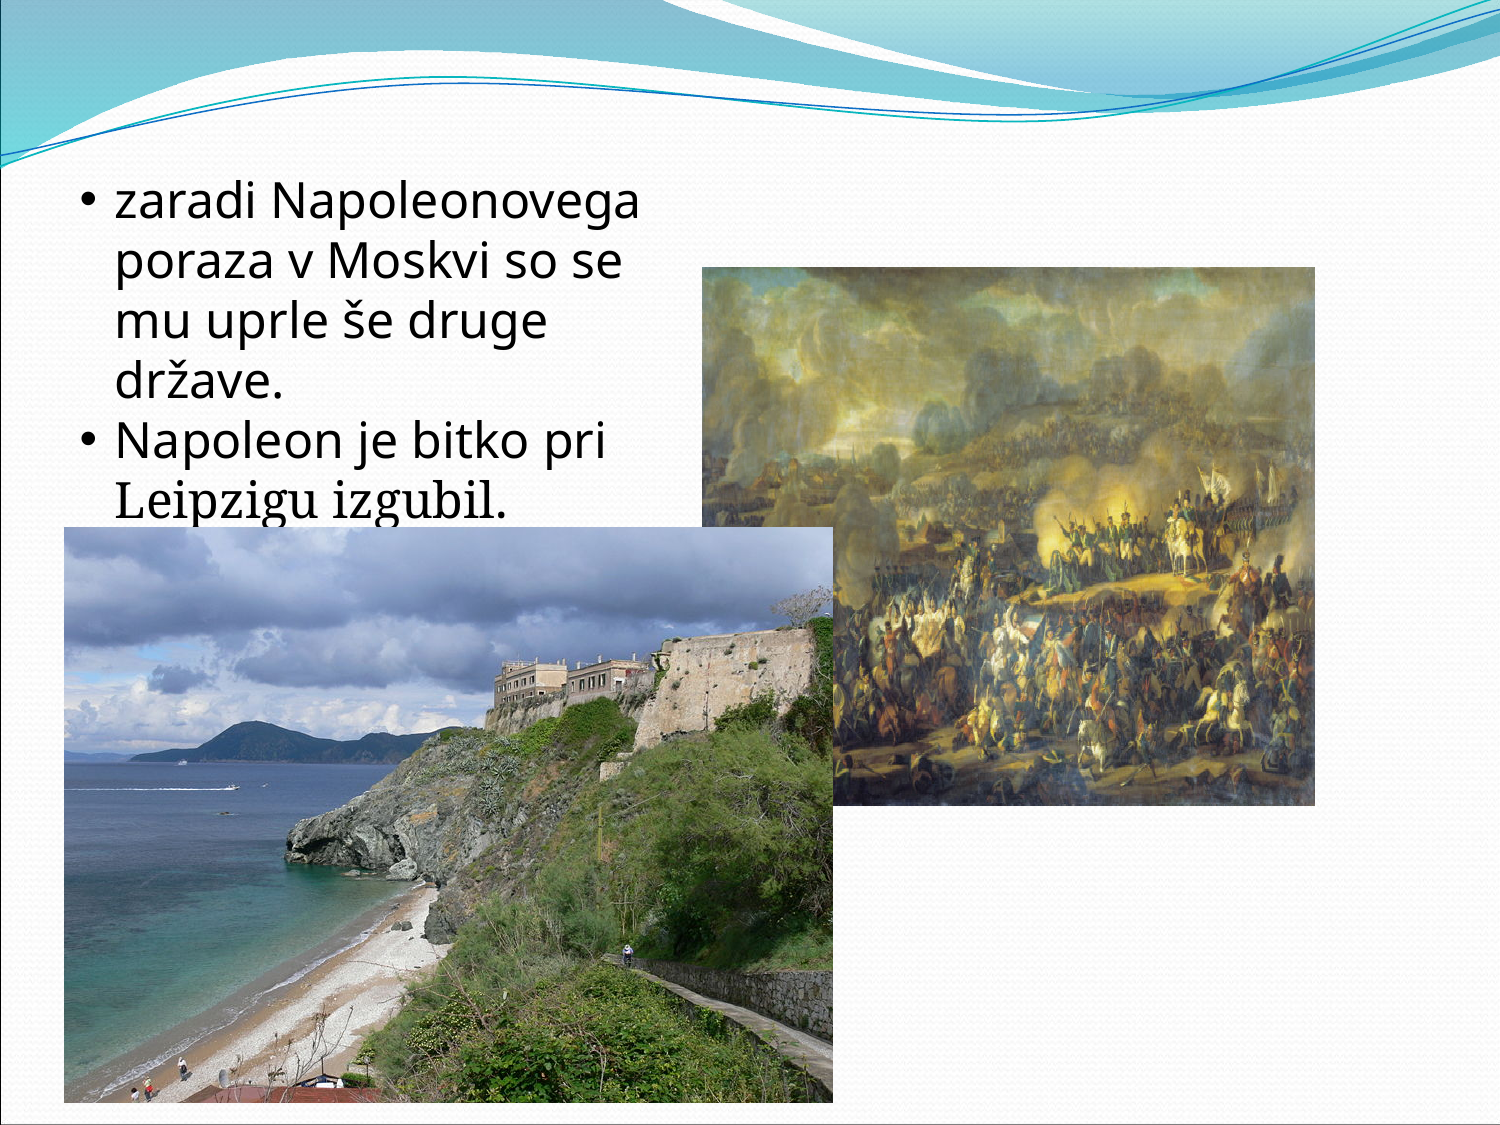

zaradi Napoleonovega poraza v Moskvi so se mu uprle še druge države.
Napoleon je bitko pri Leipzigu izgubil.
izgnali so ga na otok Elbo.